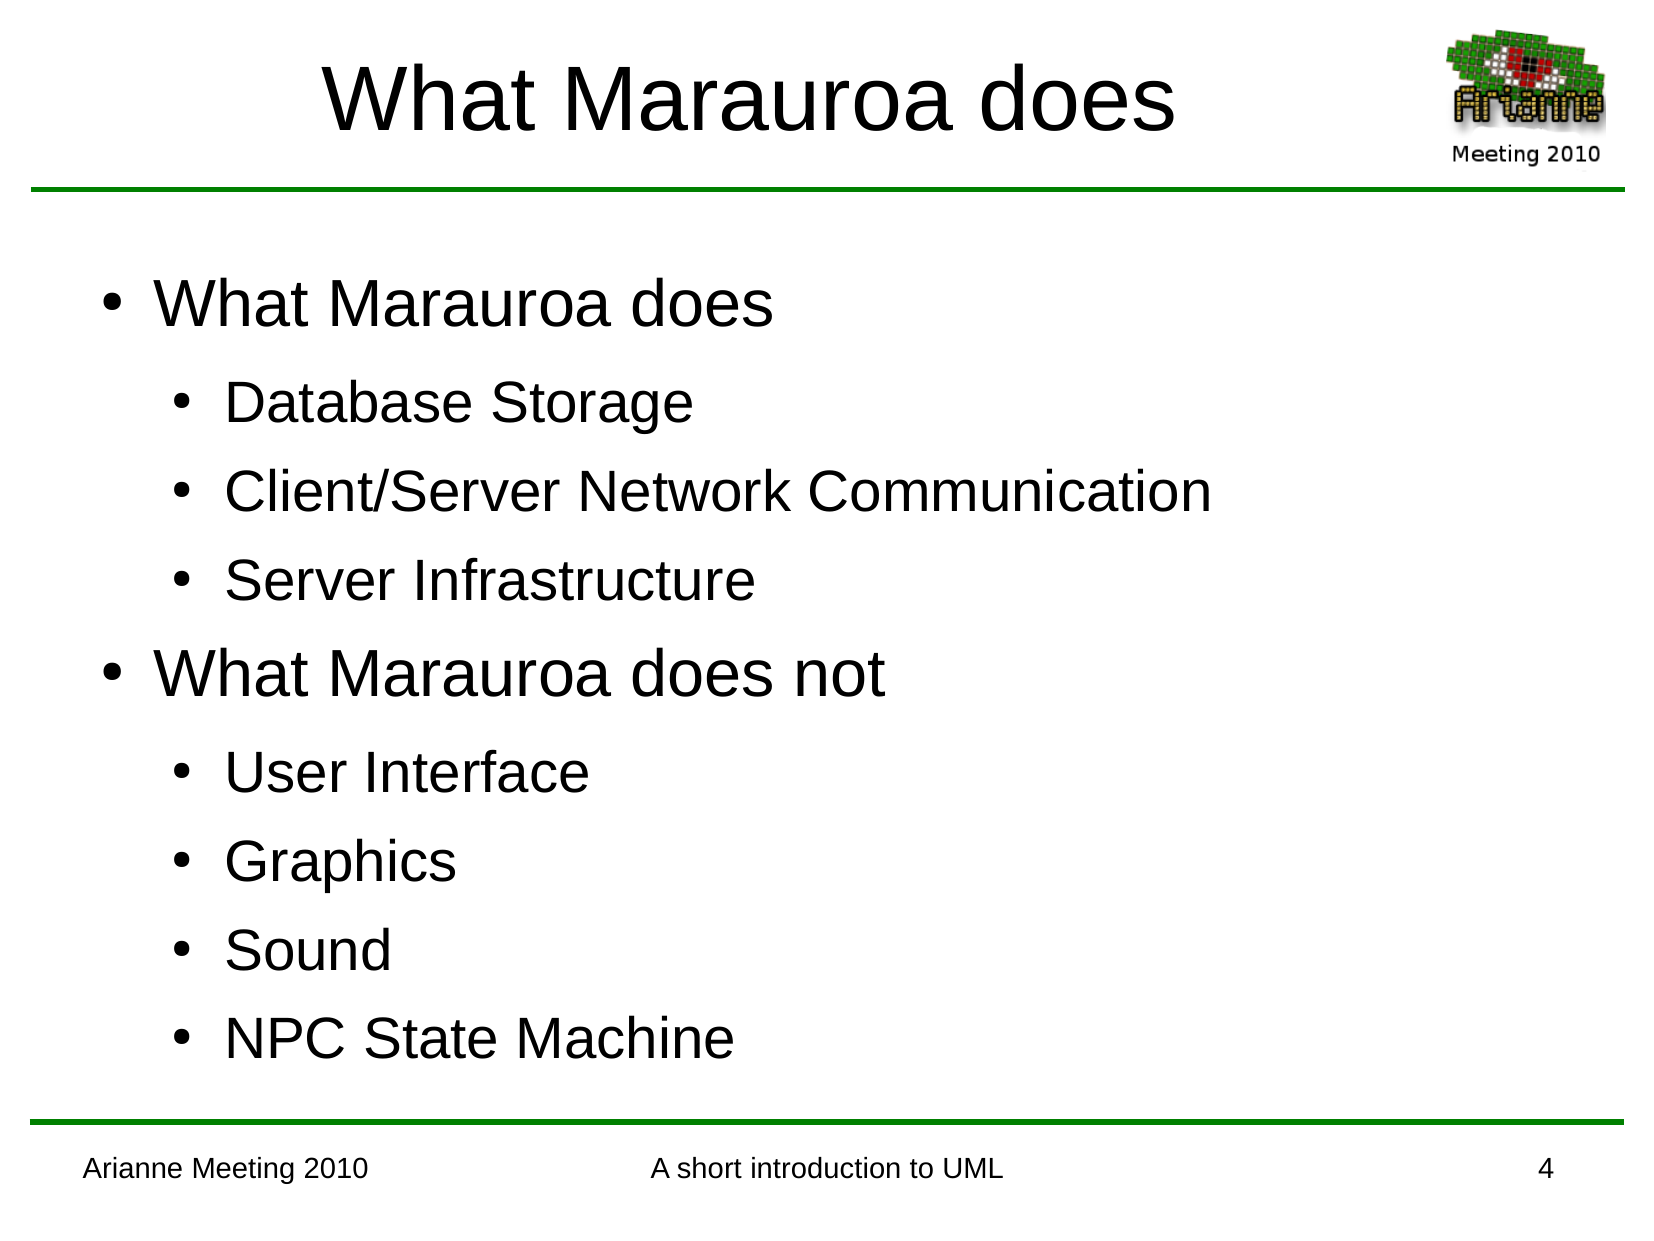

# What Marauroa does
What Marauroa does
Database Storage
Client/Server Network Communication
Server Infrastructure
What Marauroa does not
User Interface
Graphics
Sound
NPC State Machine
2010-03-13
A short introduction to UML
4